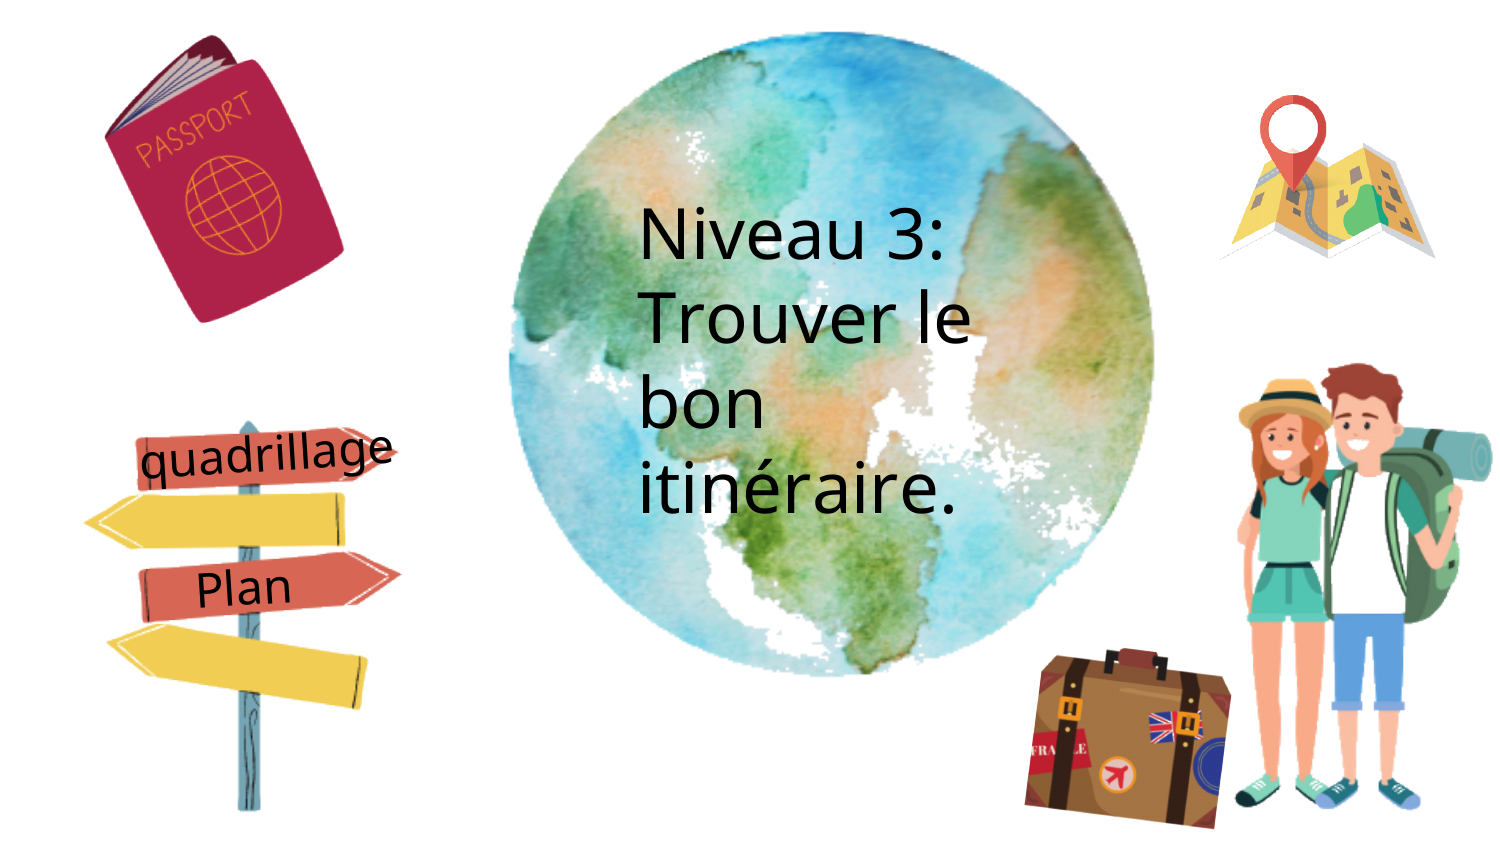

Niveau 3: Trouver le bon itinéraire.
quadrillage
Plan